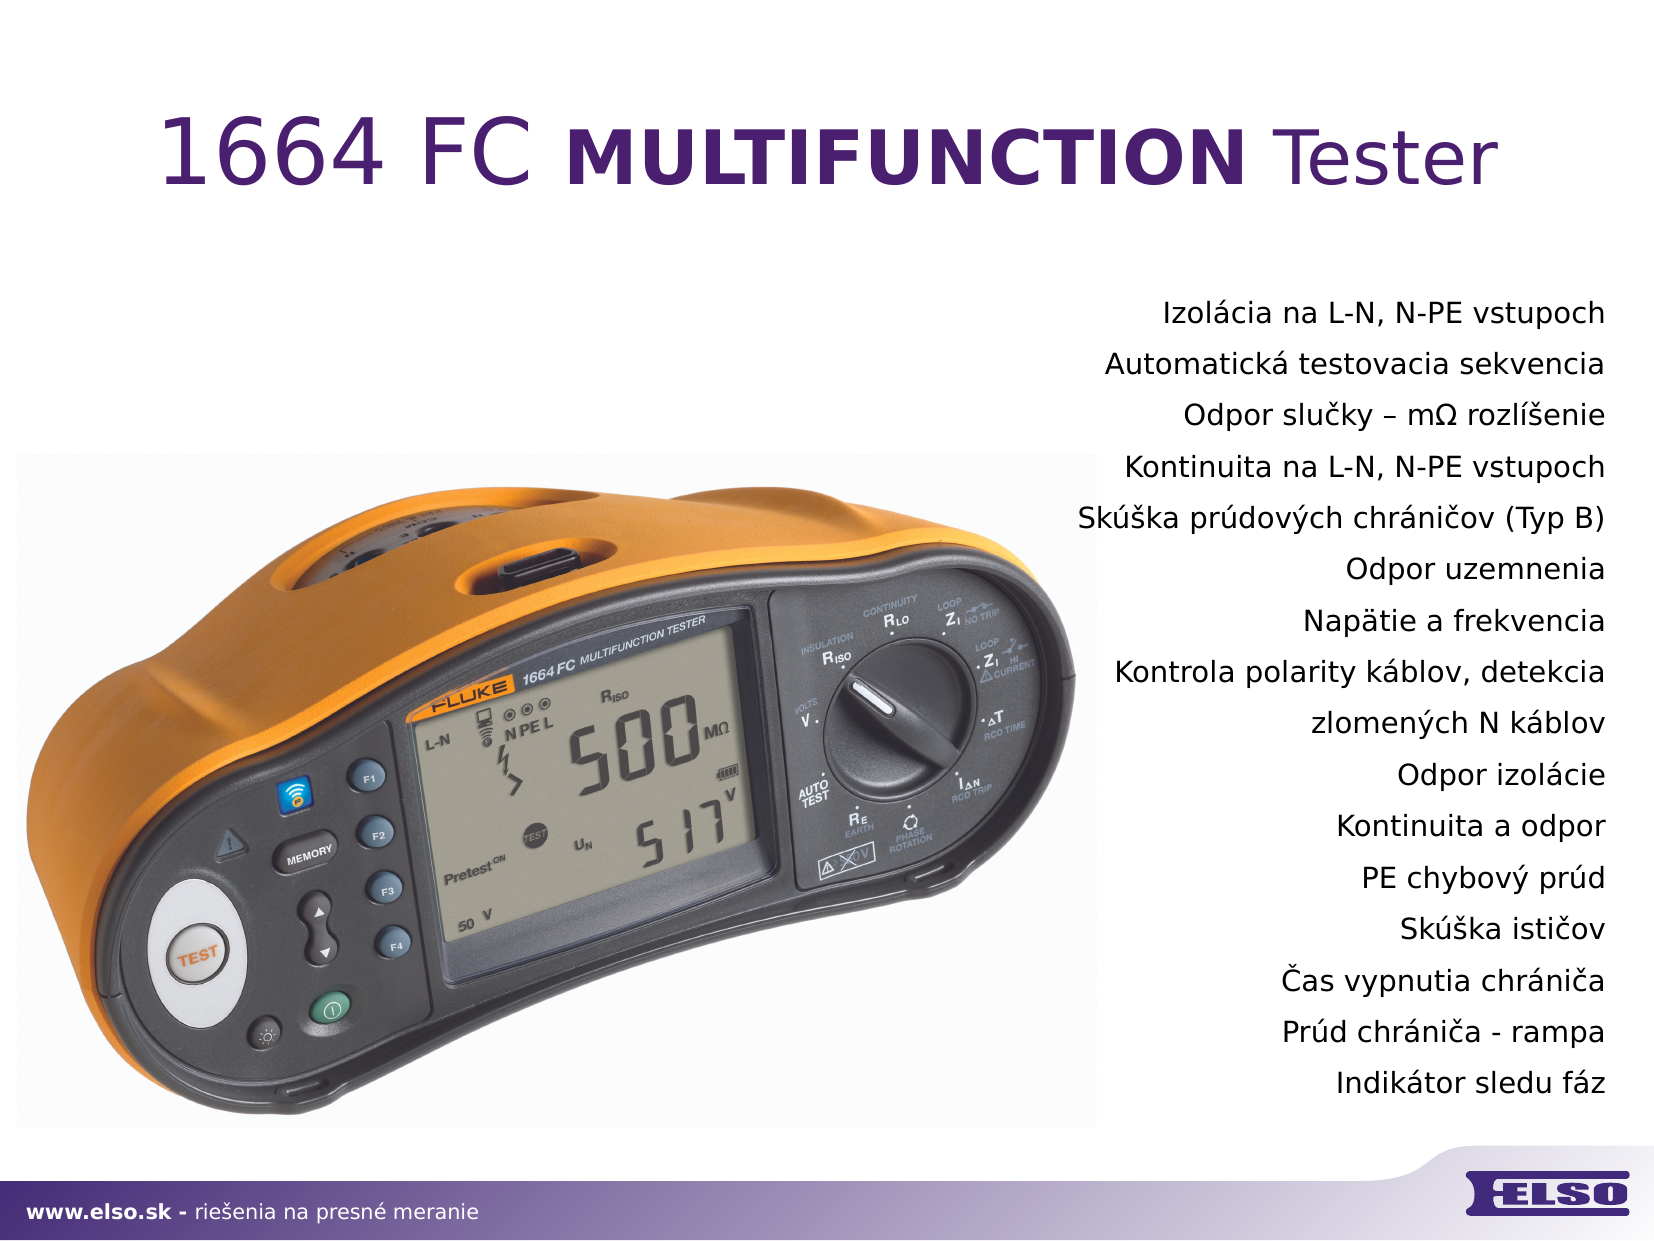

# 1664 FC MULTIFUNCTION Tester
Izolácia na L-N, N-PE vstupoch
Automatická testovacia sekvencia
Odpor slučky – mΩ rozlíšenie
Kontinuita na L-N, N-PE vstupoch
Skúška prúdových chráničov (Typ B)
Odpor uzemnenia
Napätie a frekvencia
Kontrola polarity káblov, detekcia zlomených N káblov
Odpor izolácie
Kontinuita a odpor
PE chybový prúd
Skúška ističov
Čas vypnutia chrániča
Prúd chrániča - rampa
Indikátor sledu fáz